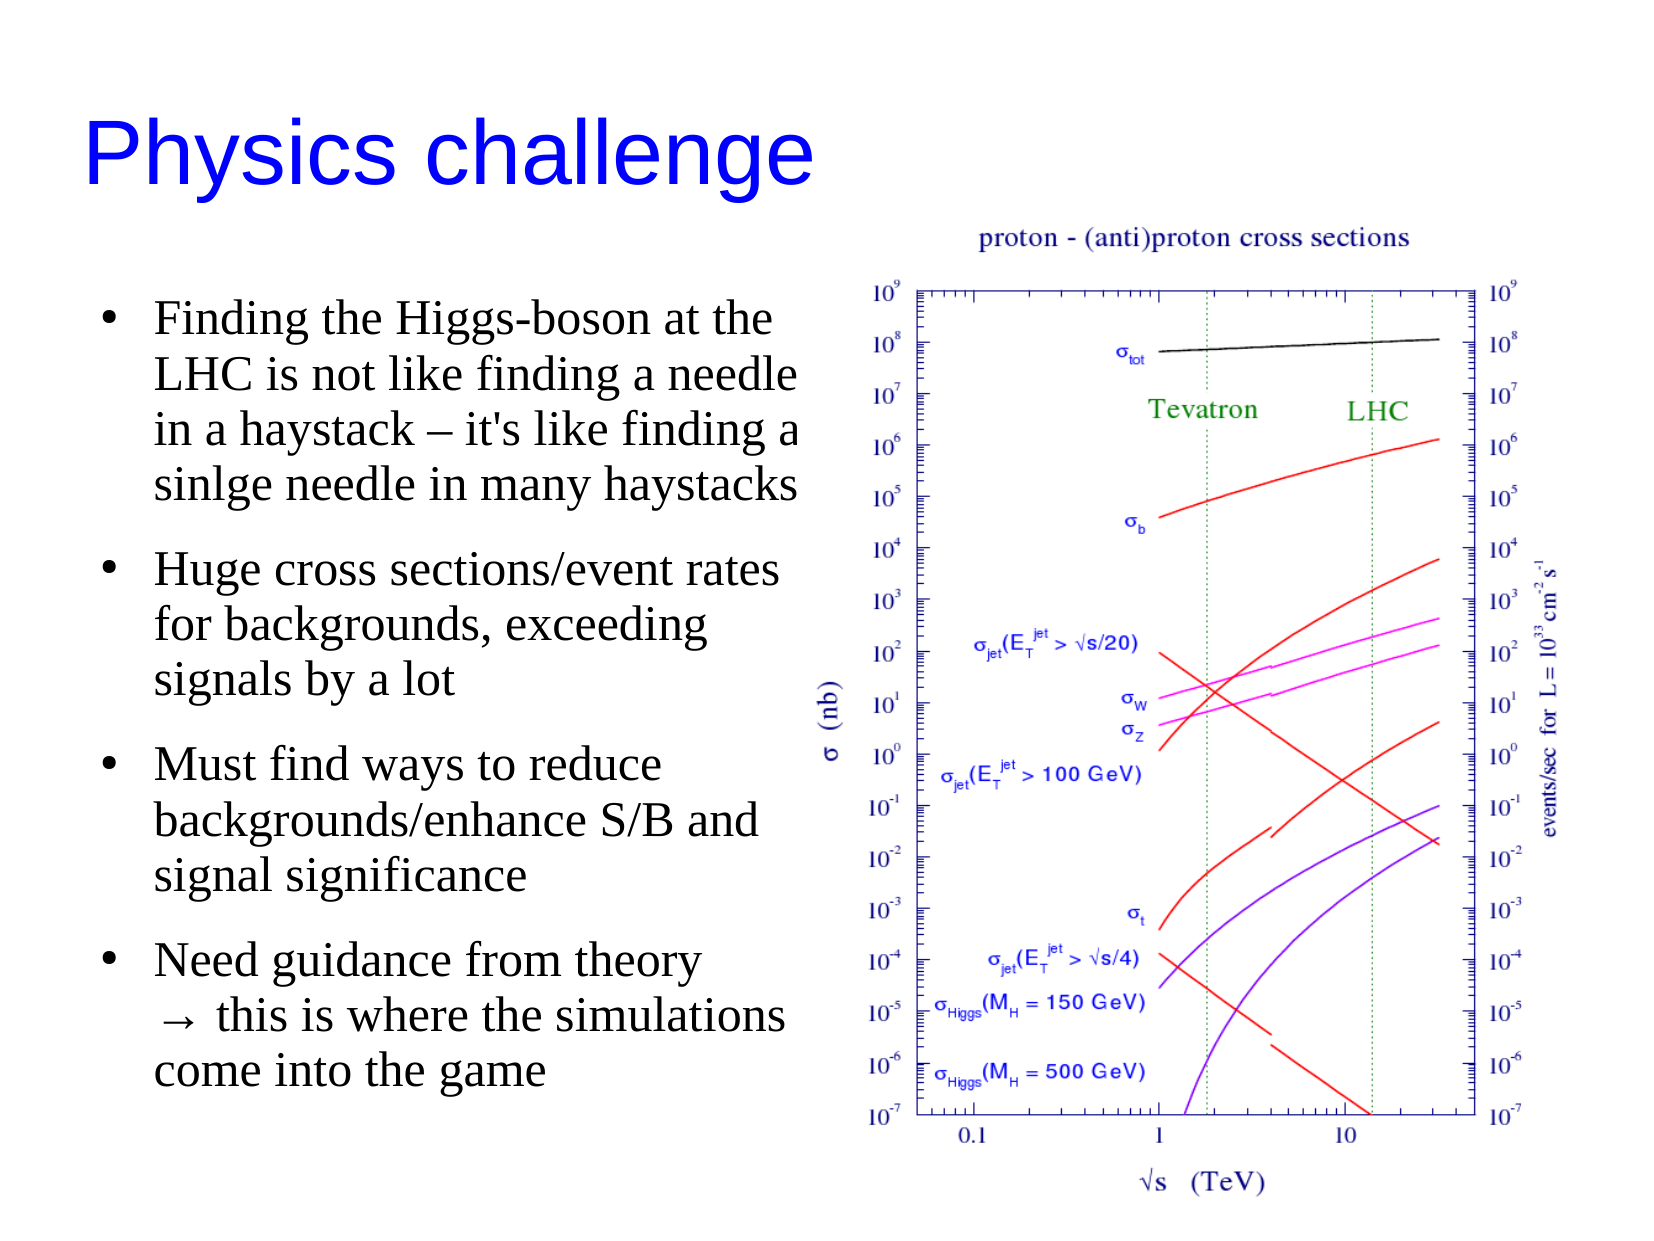

# Physics challenge
Finding the Higgs-boson at the LHC is not like finding a needle in a haystack – it's like finding a sinlge needle in many haystacks
Huge cross sections/event rates for backgrounds, exceeding signals by a lot
Must find ways to reduce backgrounds/enhance S/B and signal significance
Need guidance from theory → this is where the simulations come into the game